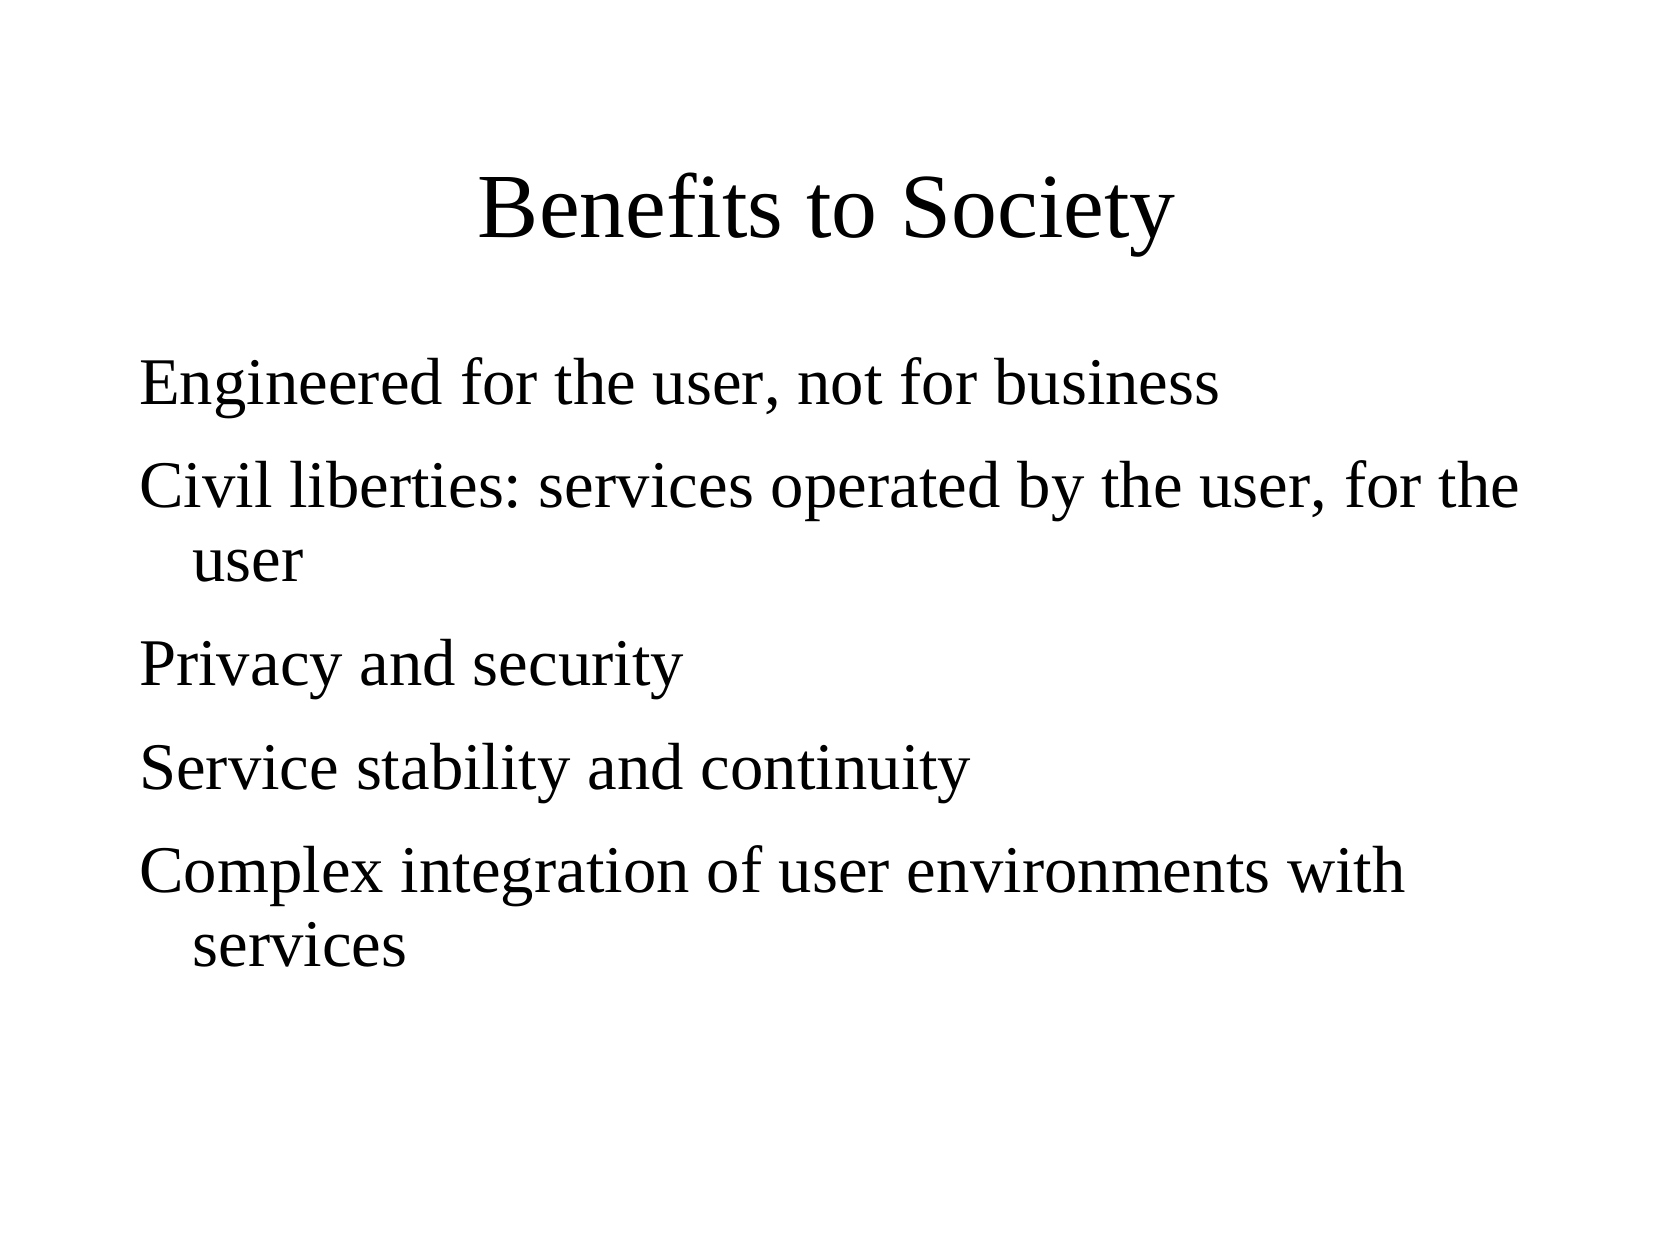

# Benefits to Society
Engineered for the user, not for business
Civil liberties: services operated by the user, for the user
Privacy and security
Service stability and continuity
Complex integration of user environments with services